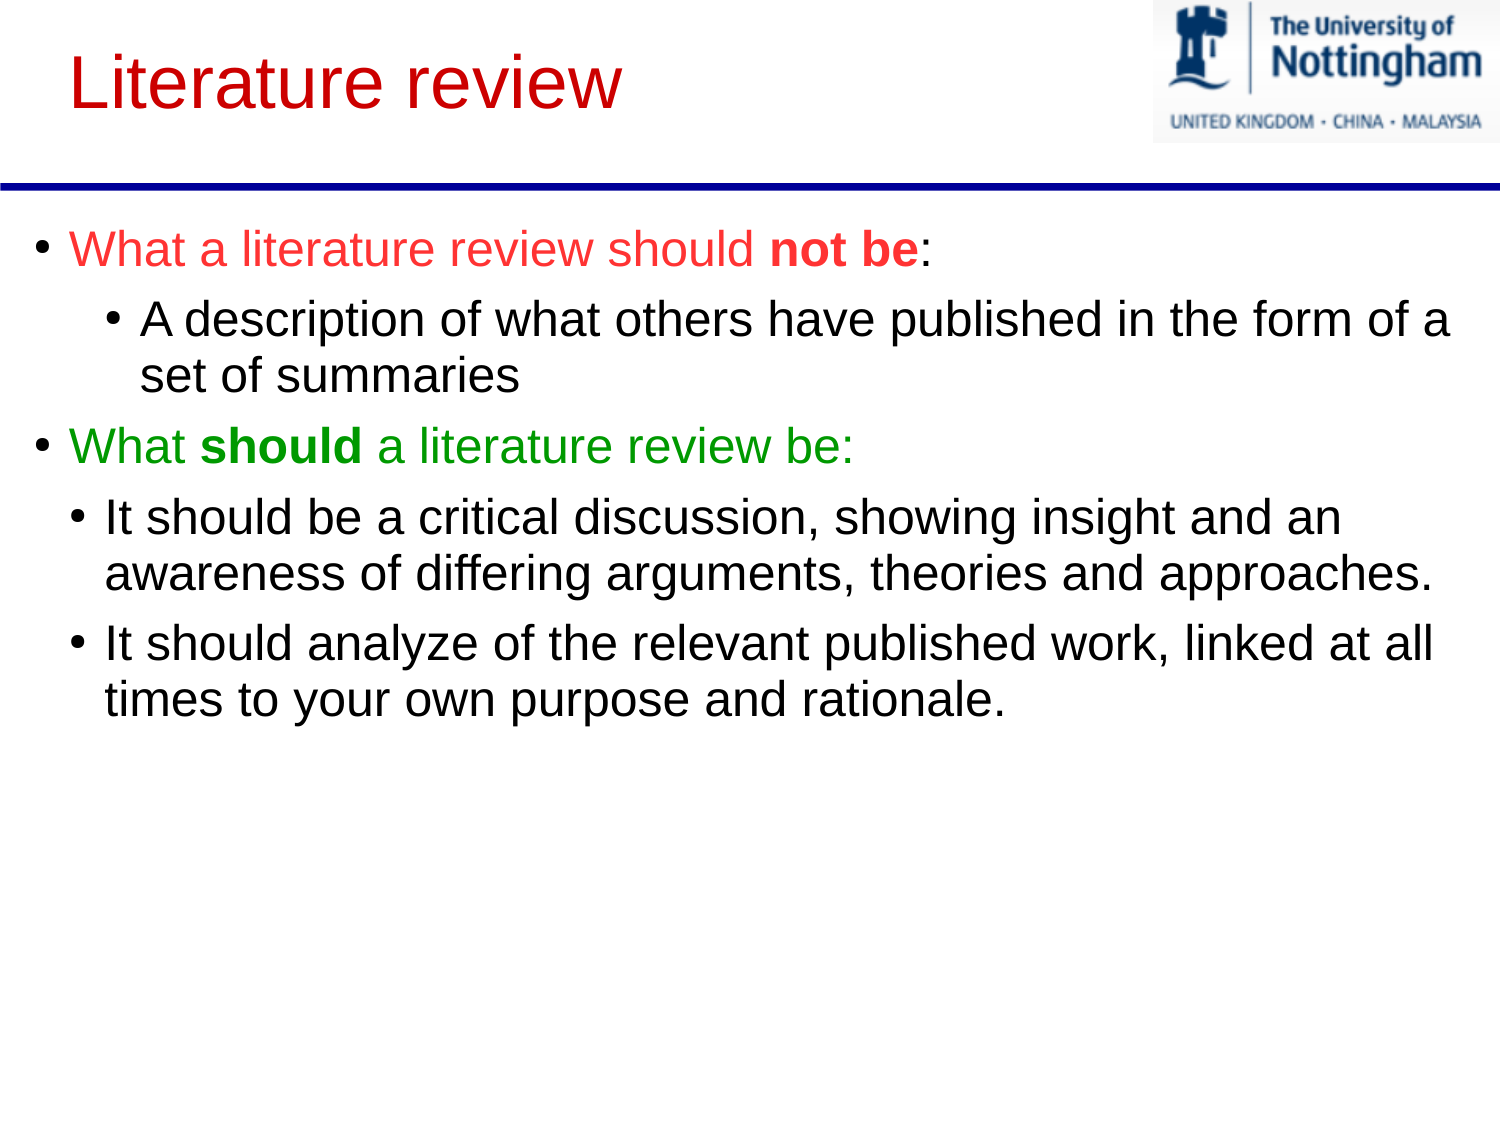

Literature review
What a literature review should not be:
A description of what others have published in the form of a set of summaries
What should a literature review be:
It should be a critical discussion, showing insight and an awareness of differing arguments, theories and approaches.
It should analyze of the relevant published work, linked at all times to your own purpose and rationale.